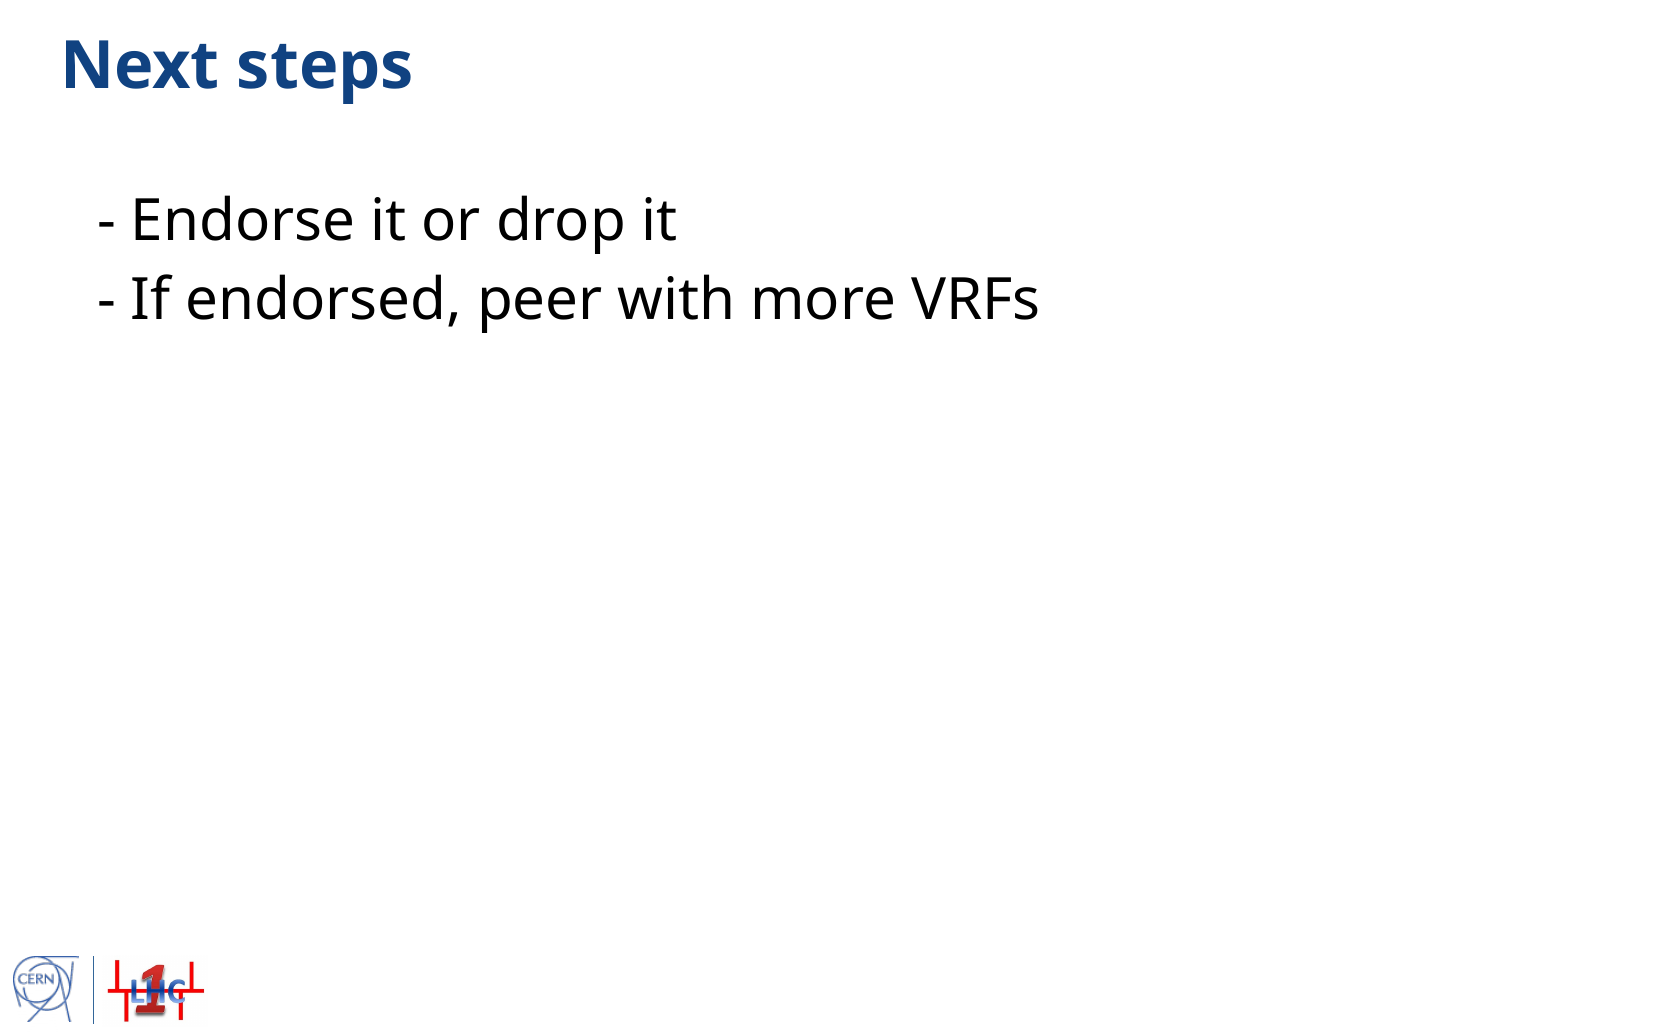

# Next steps
- Endorse it or drop it
- If endorsed, peer with more VRFs